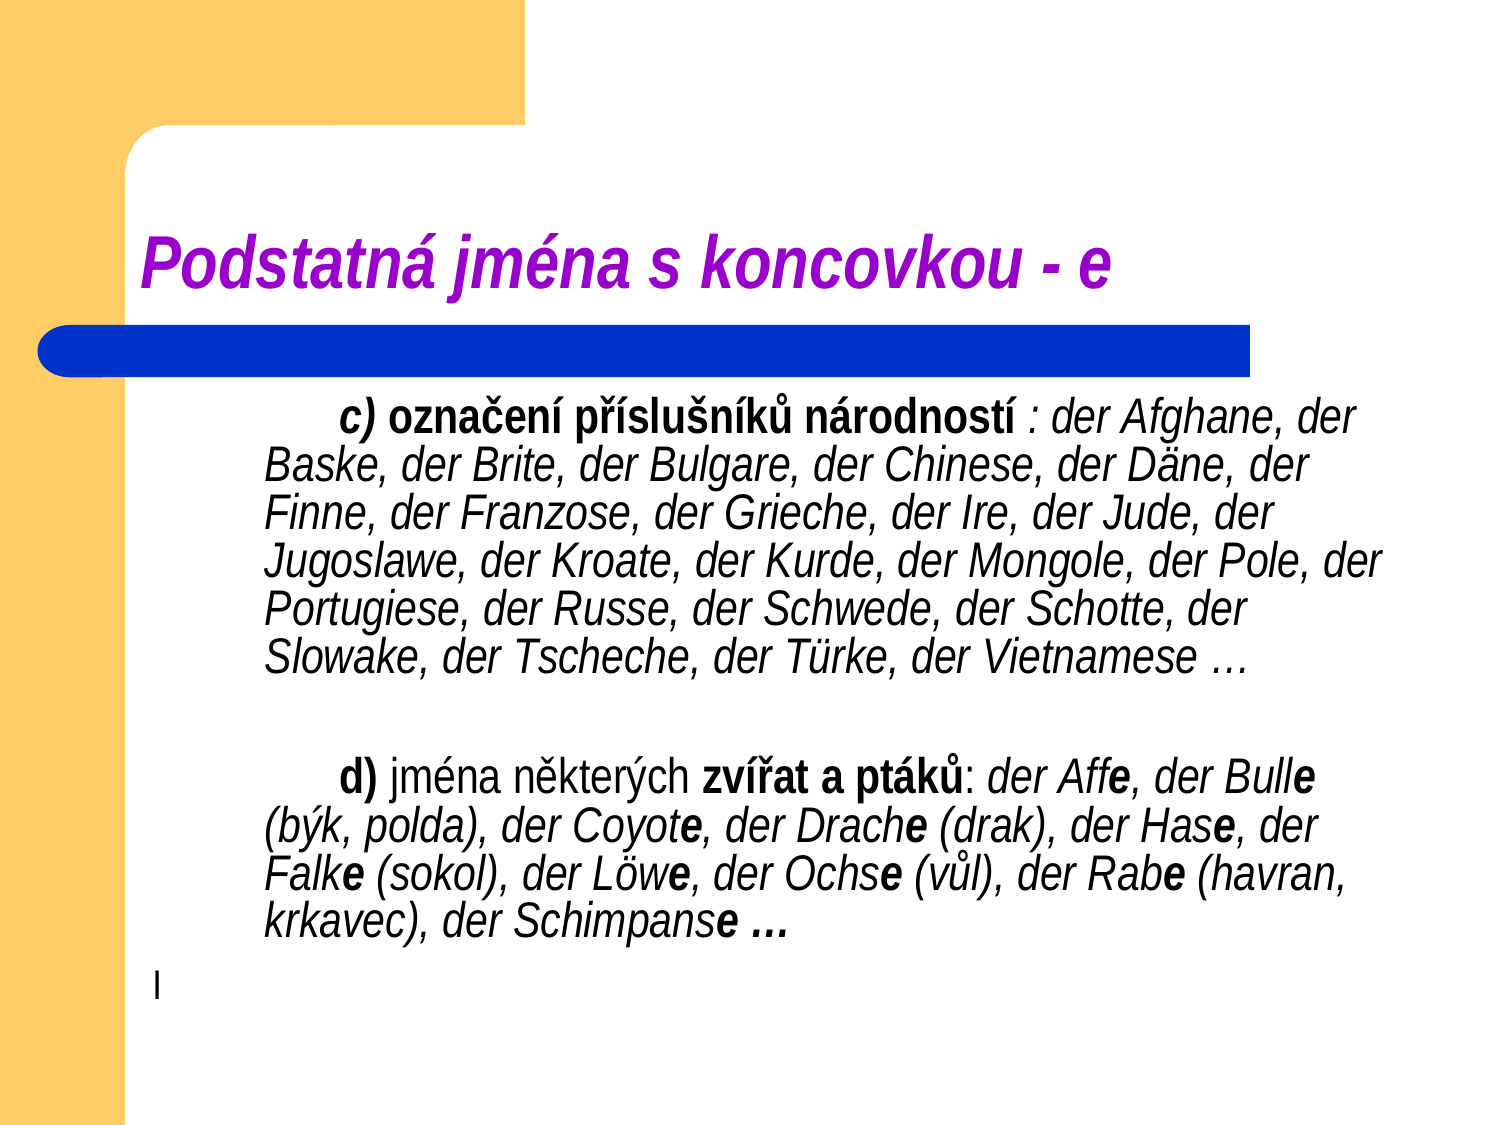

# Podstatná jména s koncovkou - e
	c) označení příslušníků národností : der Afghane, der Baske, der Brite, der Bulgare, der Chinese, der Däne, der Finne, der Franzose, der Grieche, der Ire, der Jude, der Jugoslawe, der Kroate, der Kurde, der Mongole, der Pole, der Portugiese, der Russe, der Schwede, der Schotte, der Slowake, der Tscheche, der Türke, der Vietnamese …
	d) jména některých zvířat a ptáků: der Affe, der Bulle (býk, polda), der Coyote, der Drache (drak), der Hase, der Falke (sokol), der Löwe, der Ochse (vůl), der Rabe (havran, krkavec), der Schimpanse …